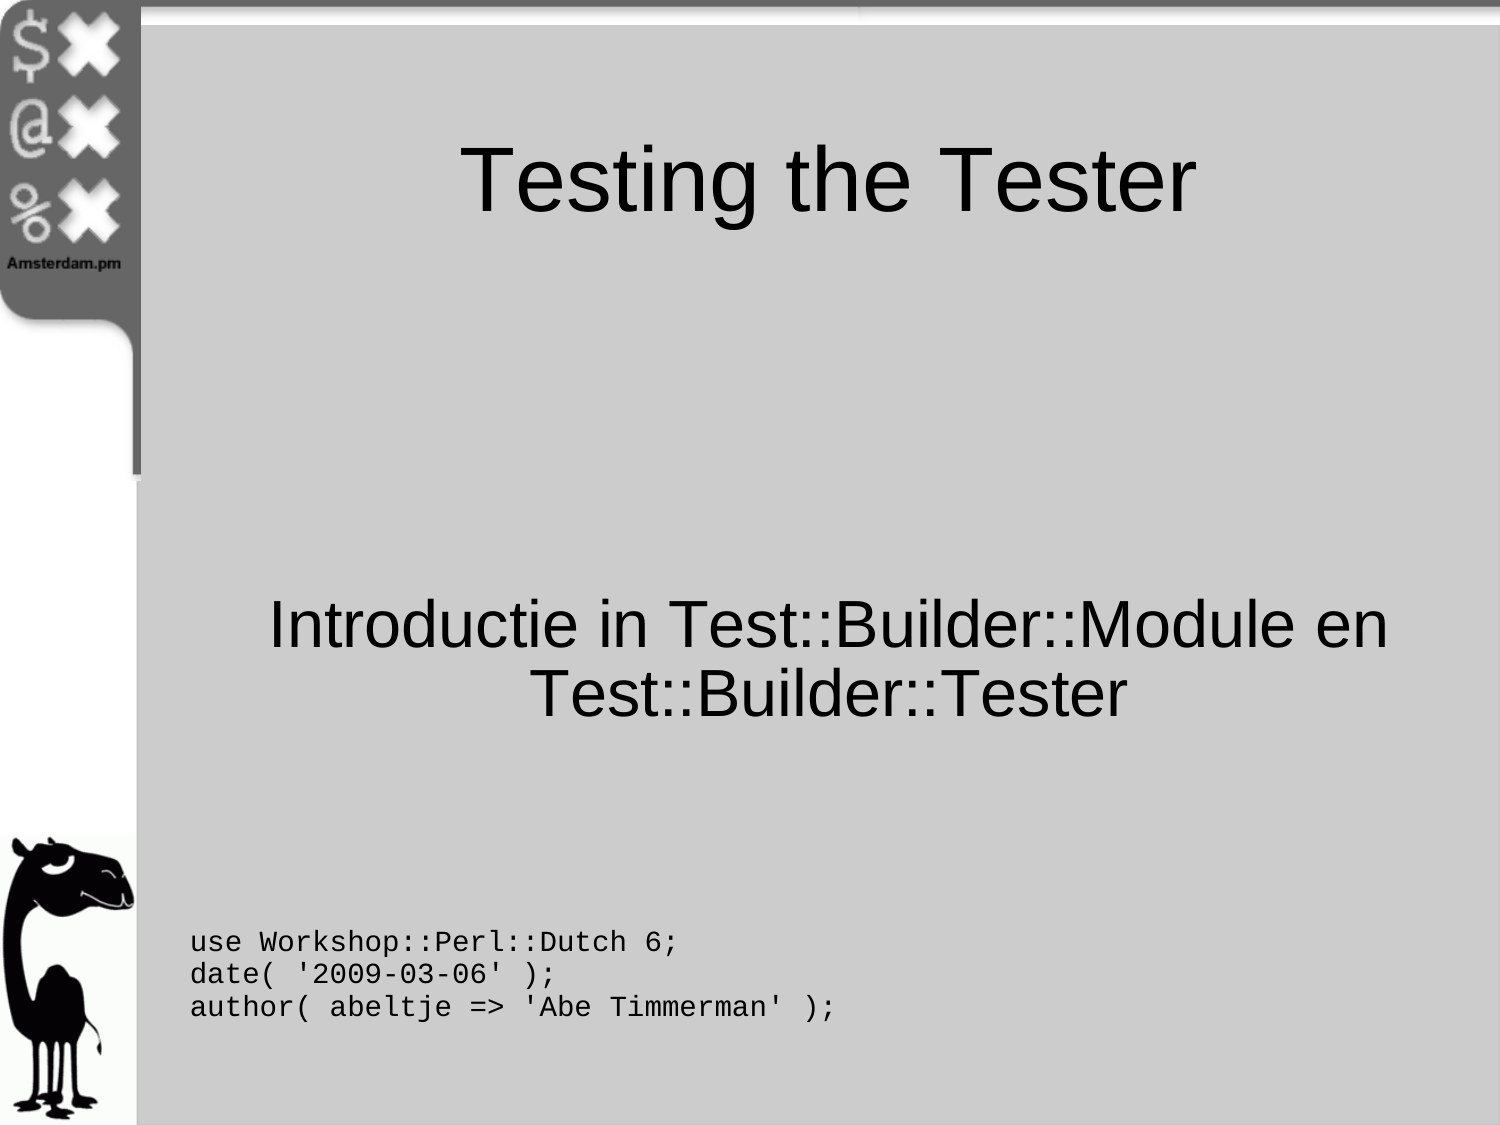

# Testing the Tester
Introductie in Test::Builder::Module en Test::Builder::Tester
use Workshop::Perl::Dutch 6;
date( '2009-03-06' );
author( abeltje => 'Abe Timmerman' );